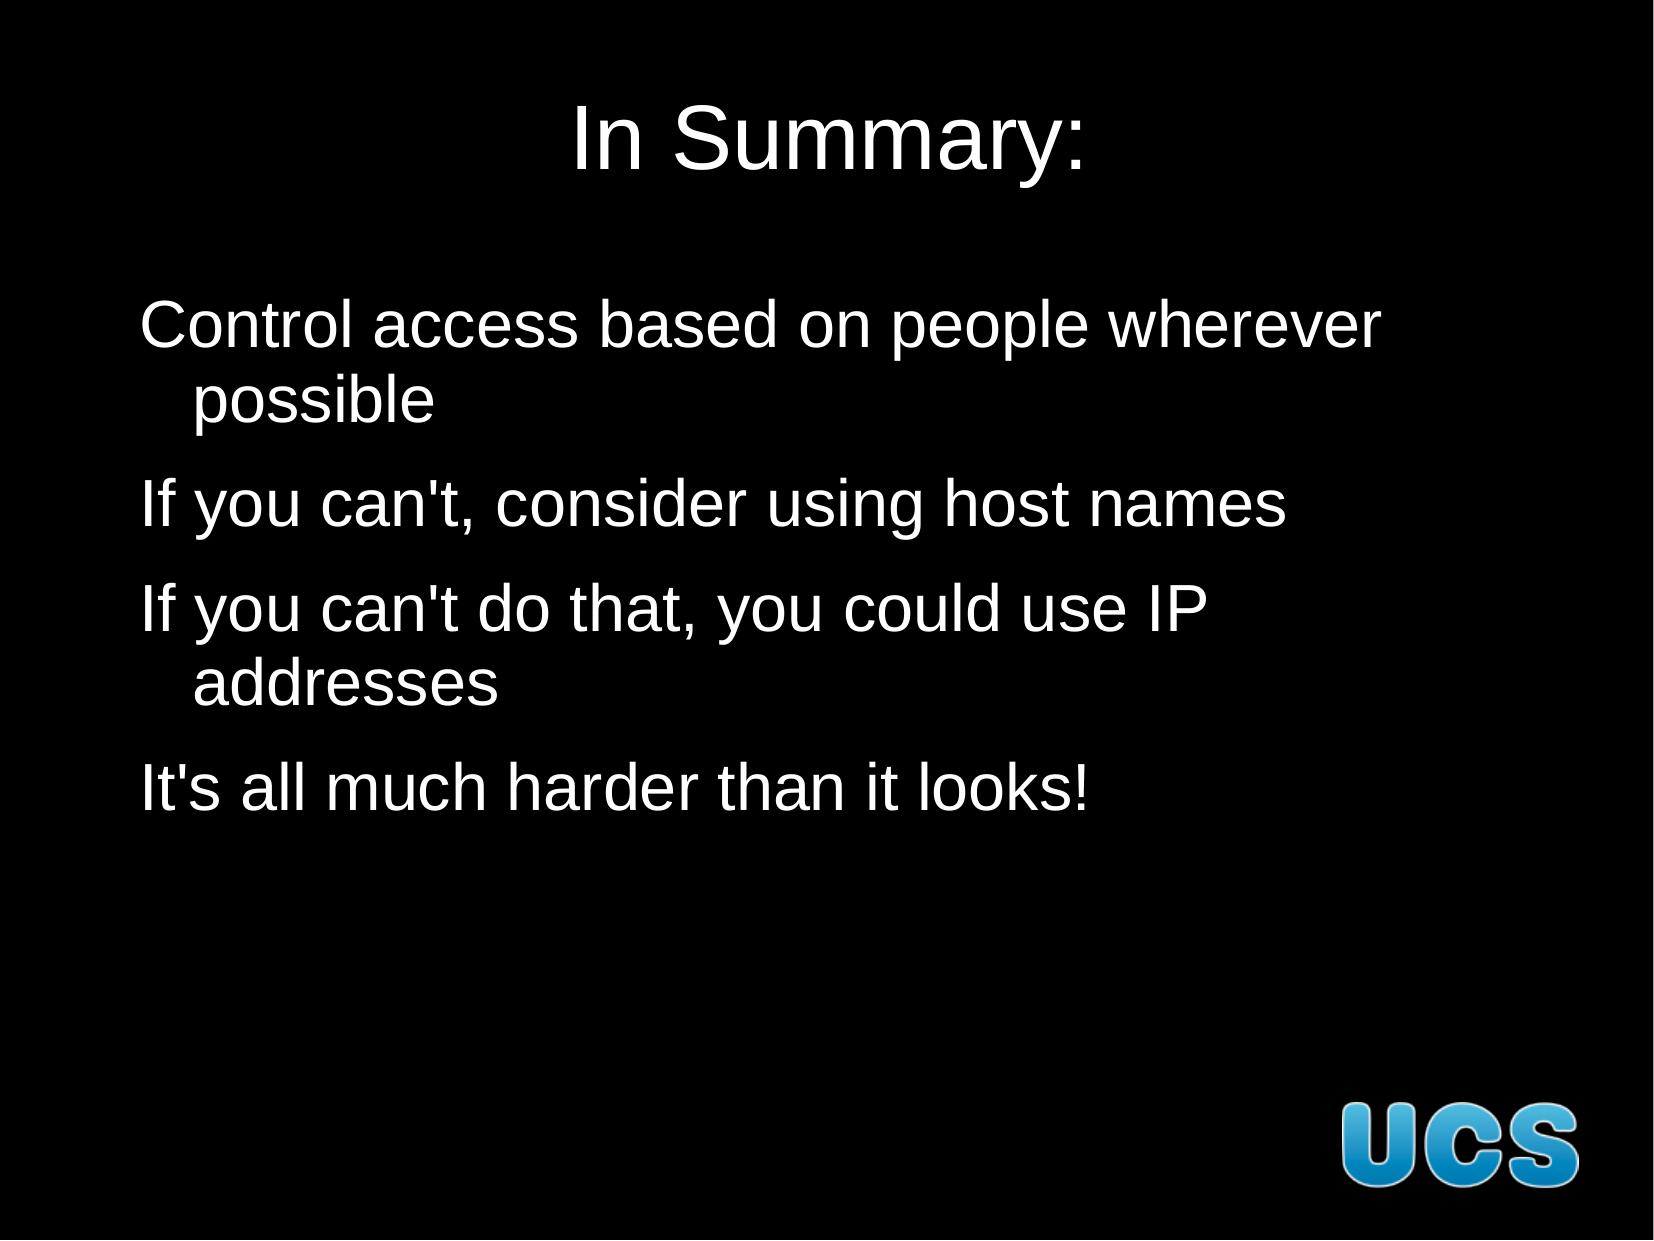

# In Summary:
Control access based on people wherever possible
If you can't, consider using host names
If you can't do that, you could use IP addresses
It's all much harder than it looks!